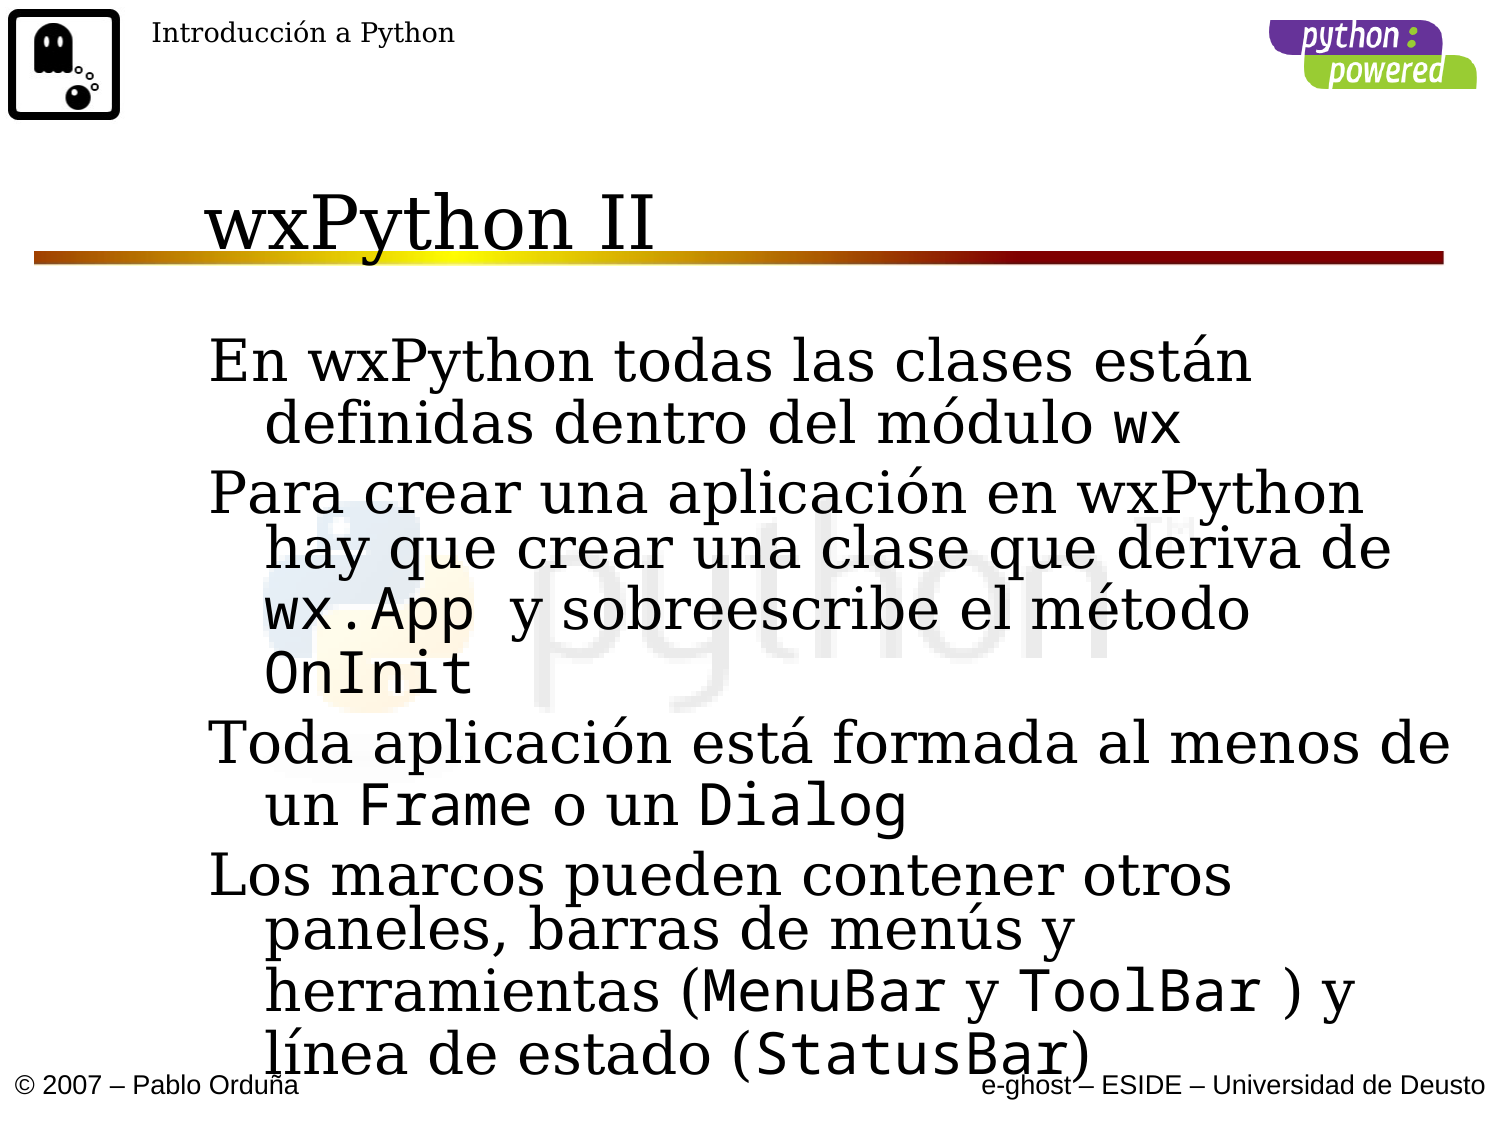

# wxPython II
En wxPython todas las clases están definidas dentro del módulo wx
Para crear una aplicación en wxPython hay que crear una clase que deriva de wx.App y sobreescribe el método OnInit
Toda aplicación está formada al menos de un Frame o un Dialog
Los marcos pueden contener otros paneles, barras de menús y herramientas (MenuBar y ToolBar ) y línea de estado (StatusBar)